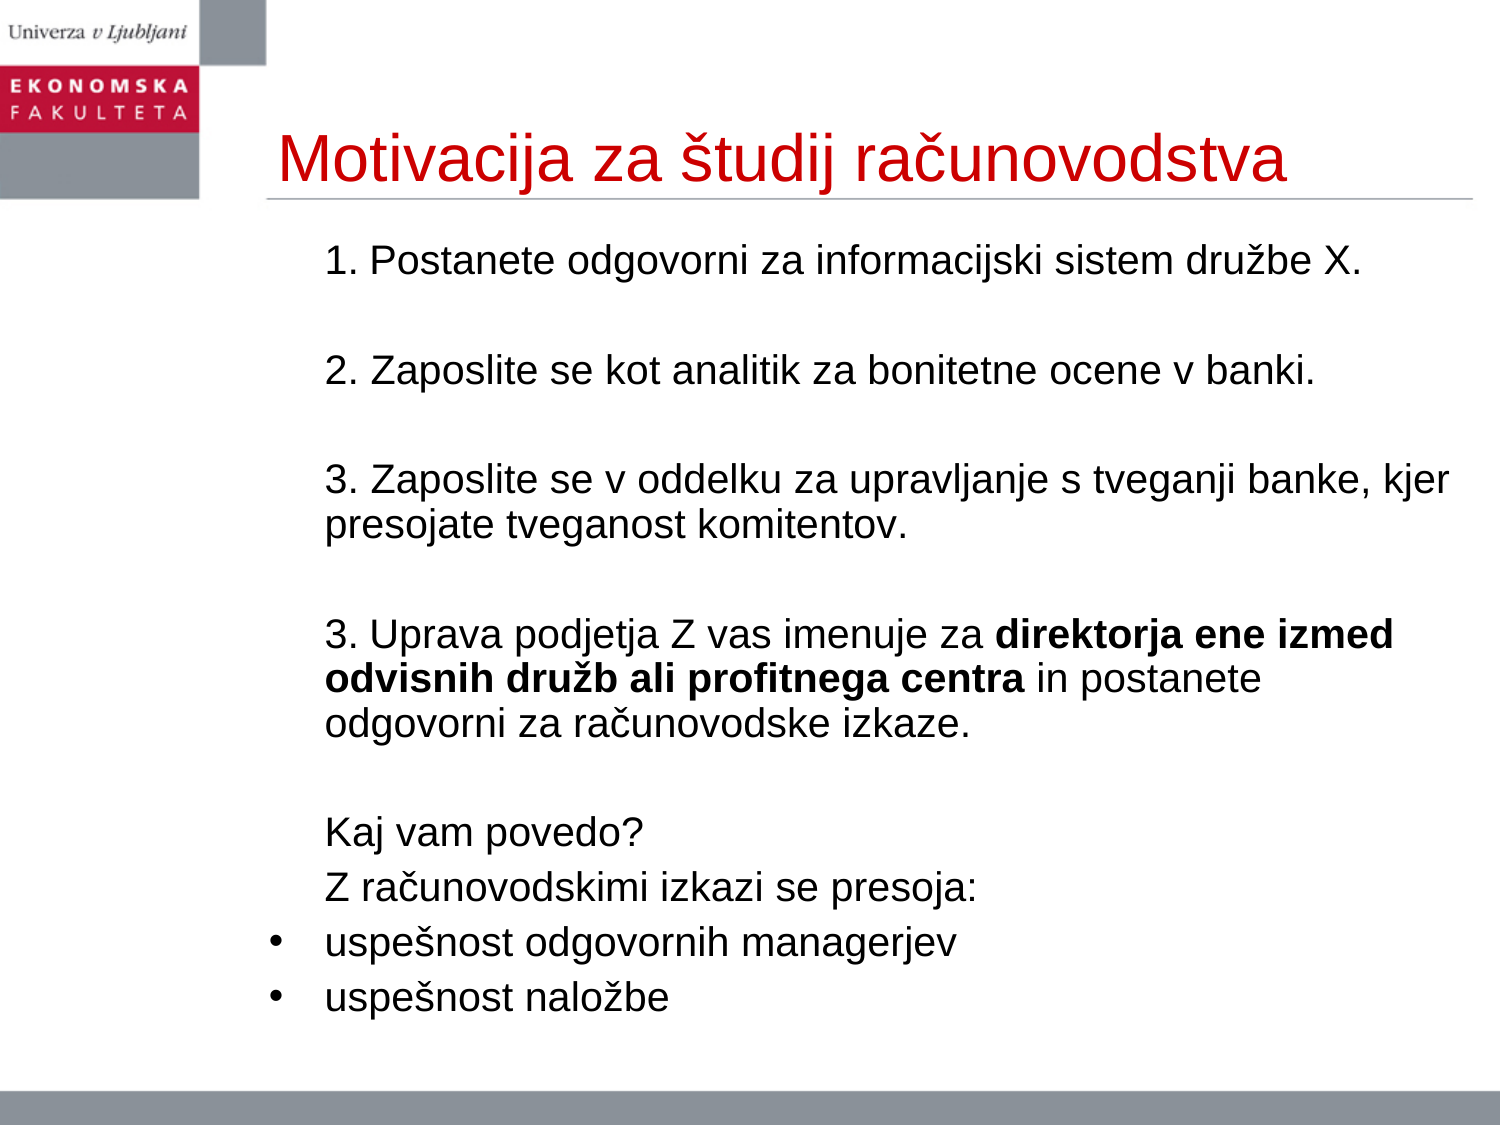

# Motivacija za študij računovodstva
	1. Postanete odgovorni za informacijski sistem družbe X.
	2. Zaposlite se kot analitik za bonitetne ocene v banki.
	3. Zaposlite se v oddelku za upravljanje s tveganji banke, kjer presojate tveganost komitentov.
	3. Uprava podjetja Z vas imenuje za direktorja ene izmed odvisnih družb ali profitnega centra in postanete odgovorni za računovodske izkaze.
	Kaj vam povedo?
	Z računovodskimi izkazi se presoja:
uspešnost odgovornih managerjev
uspešnost naložbe